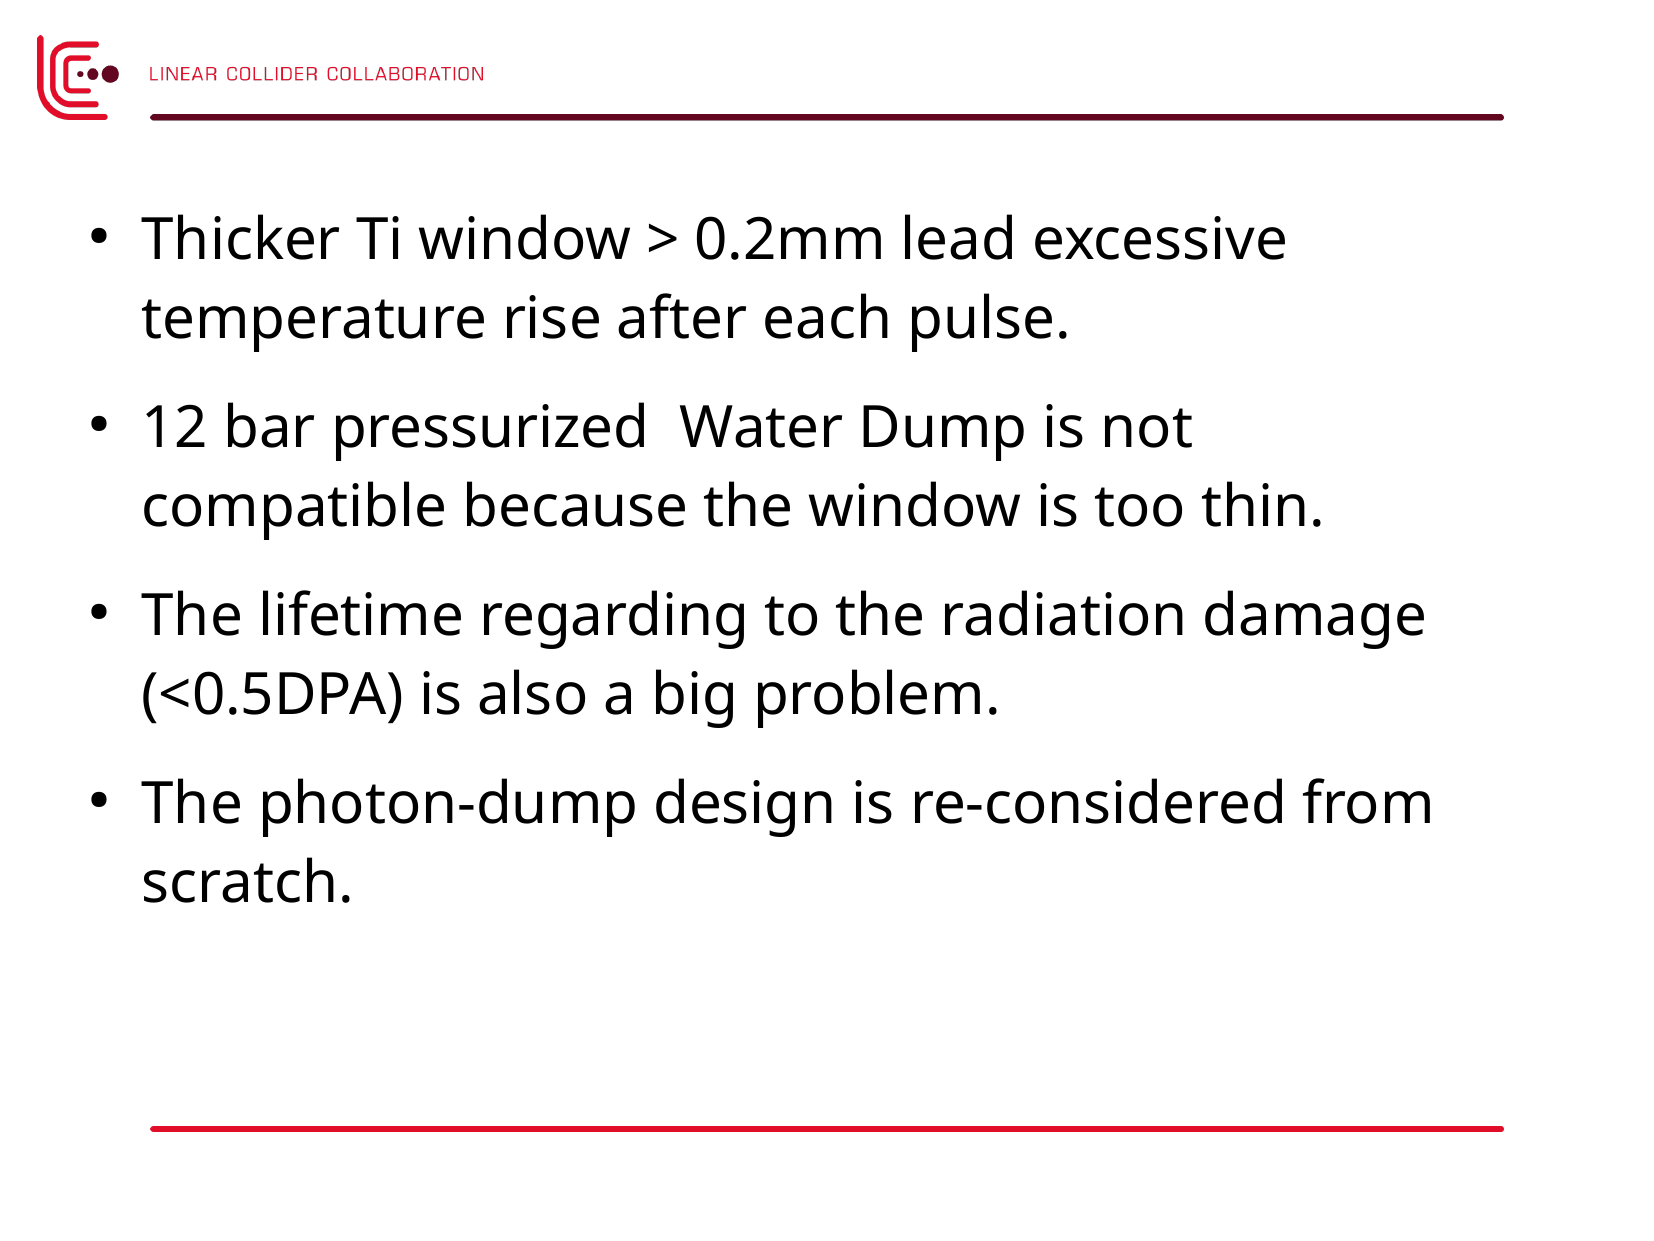

# Thicker Ti window > 0.2mm lead excessive temperature rise after each pulse.
12 bar pressurized Water Dump is not compatible because the window is too thin.
The lifetime regarding to the radiation damage (<0.5DPA) is also a big problem.
The photon-dump design is re-considered from scratch.